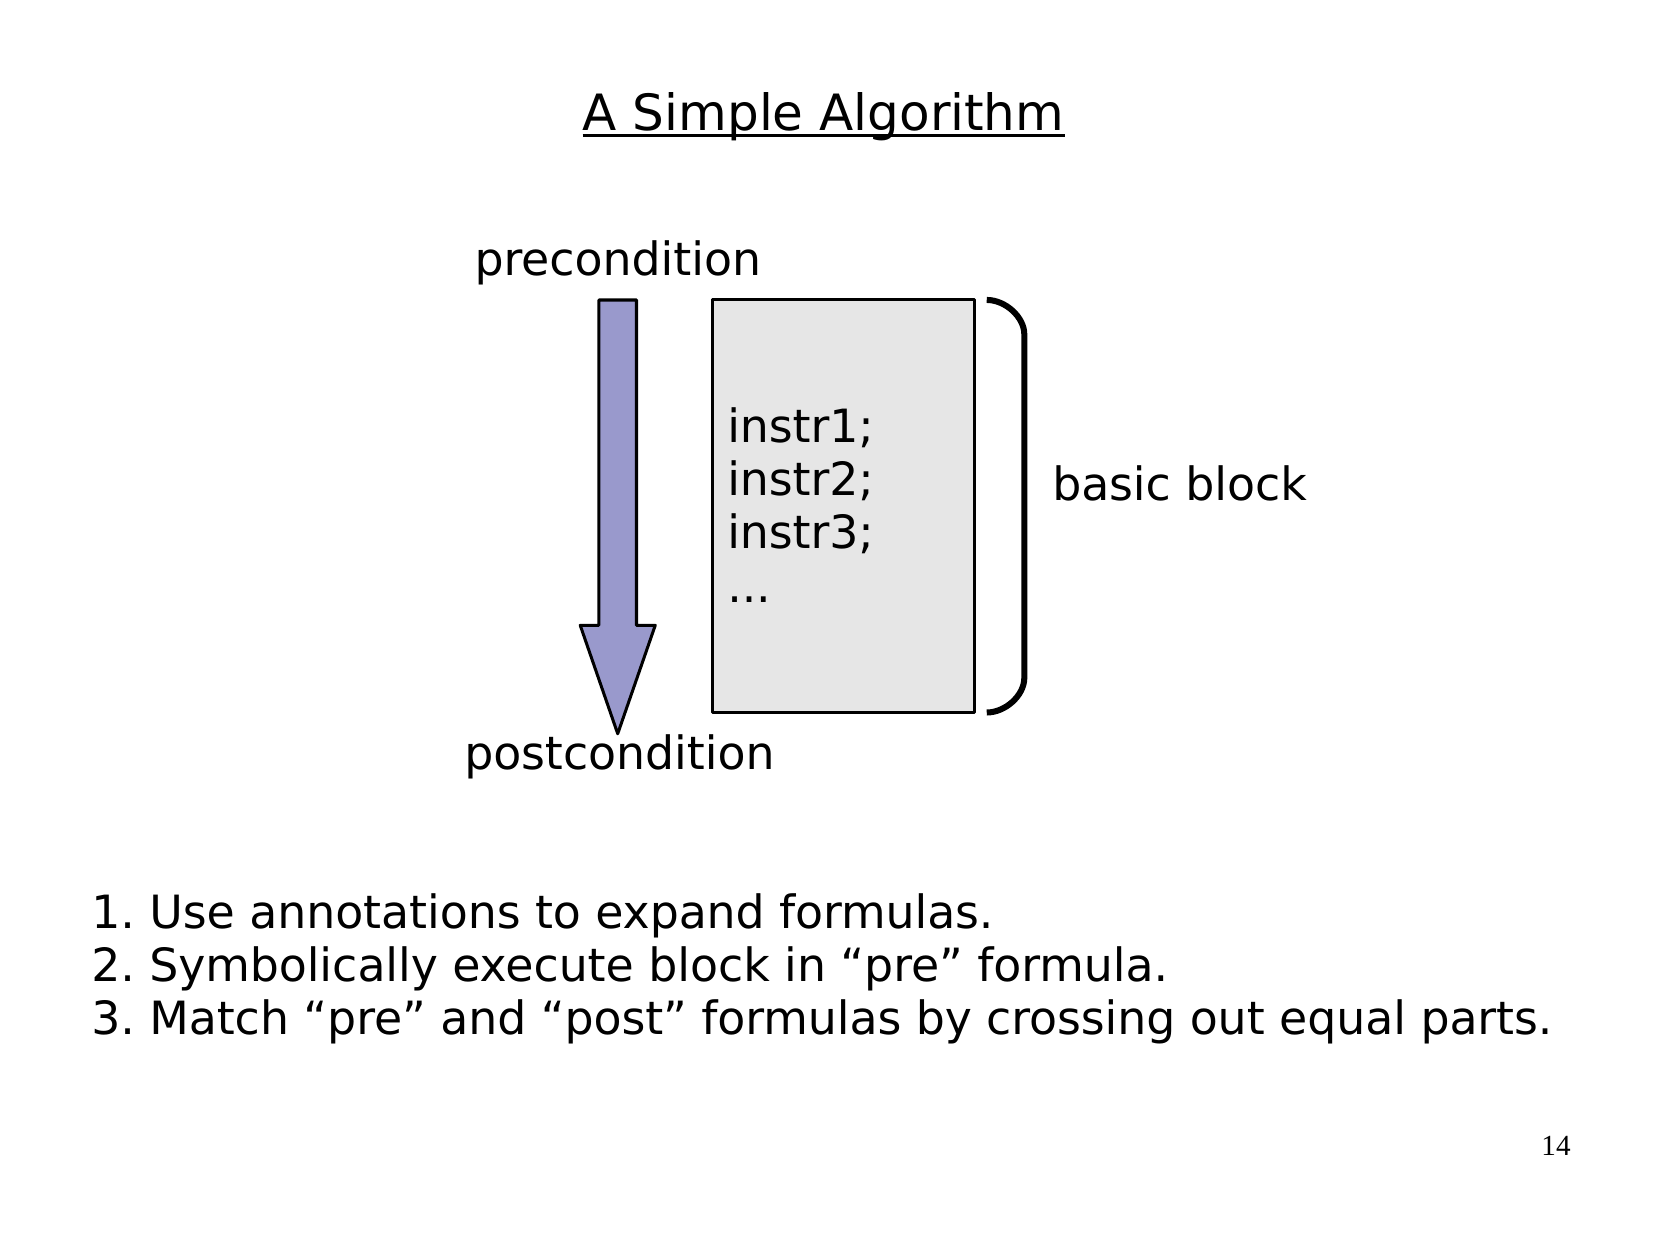

A Simple Algorithm
precondition
instr1;
instr2;
instr3;
...
basic block
postcondition
1. Use annotations to expand formulas.
2. Symbolically execute block in “pre” formula.
3. Match “pre” and “post” formulas by crossing out equal parts.
14